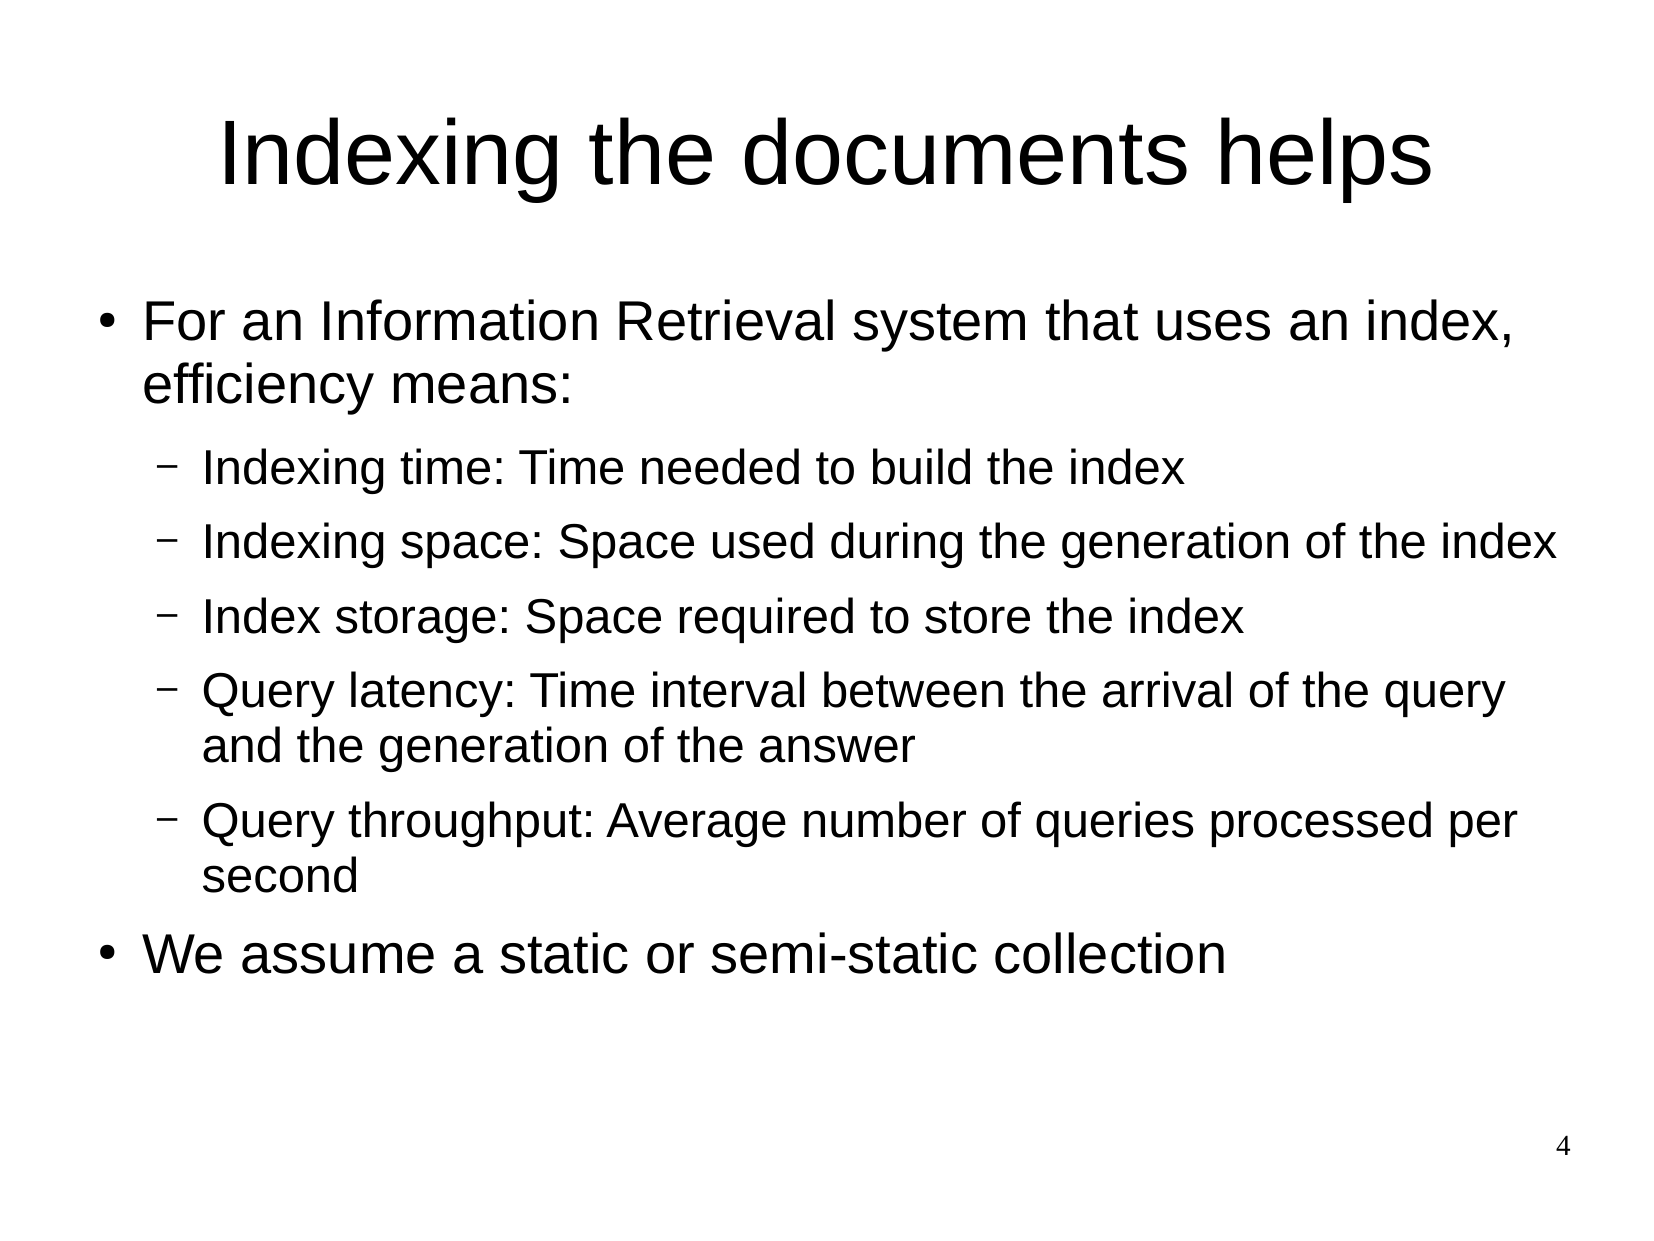

# Indexing the documents helps
For an Information Retrieval system that uses an index, efficiency means:
Indexing time: Time needed to build the index
Indexing space: Space used during the generation of the index
Index storage: Space required to store the index
Query latency: Time interval between the arrival of the query and the generation of the answer
Query throughput: Average number of queries processed per second
We assume a static or semi-static collection
4